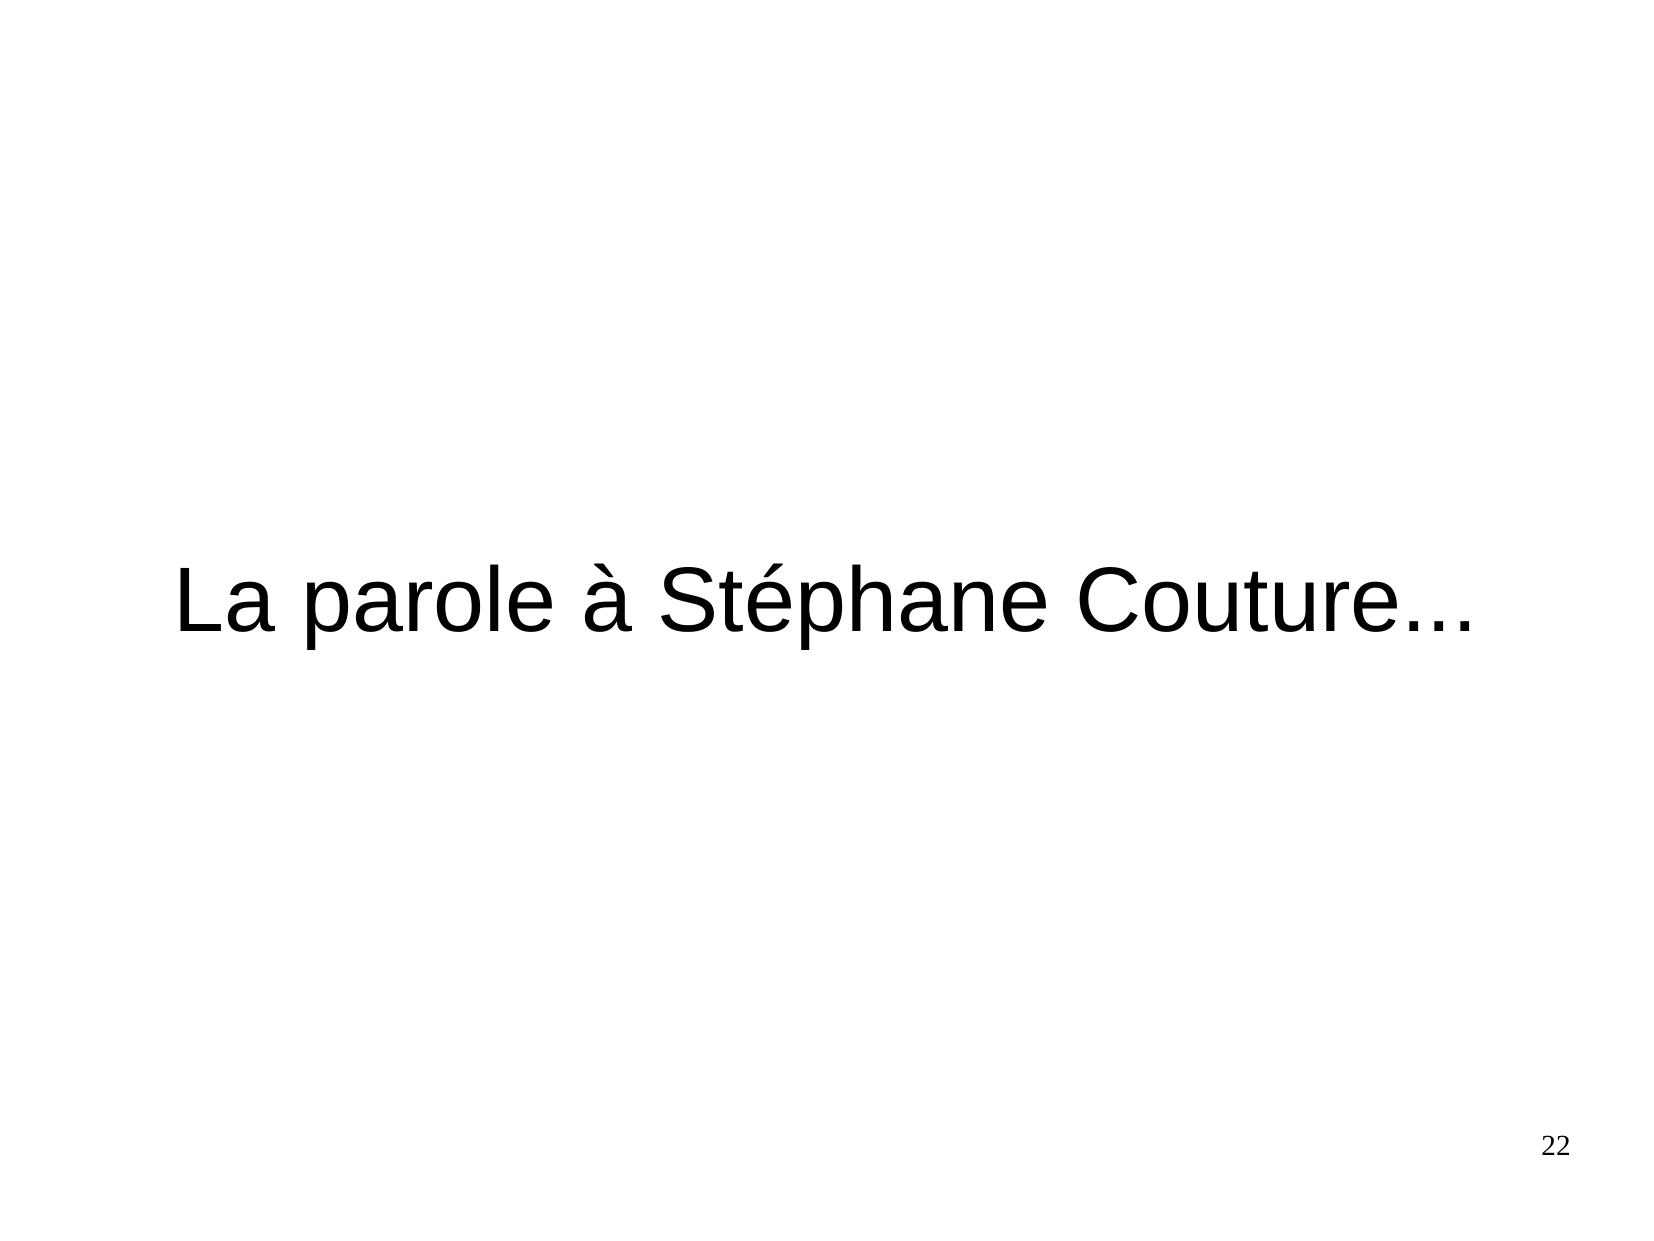

# La parole à Stéphane Couture...
22